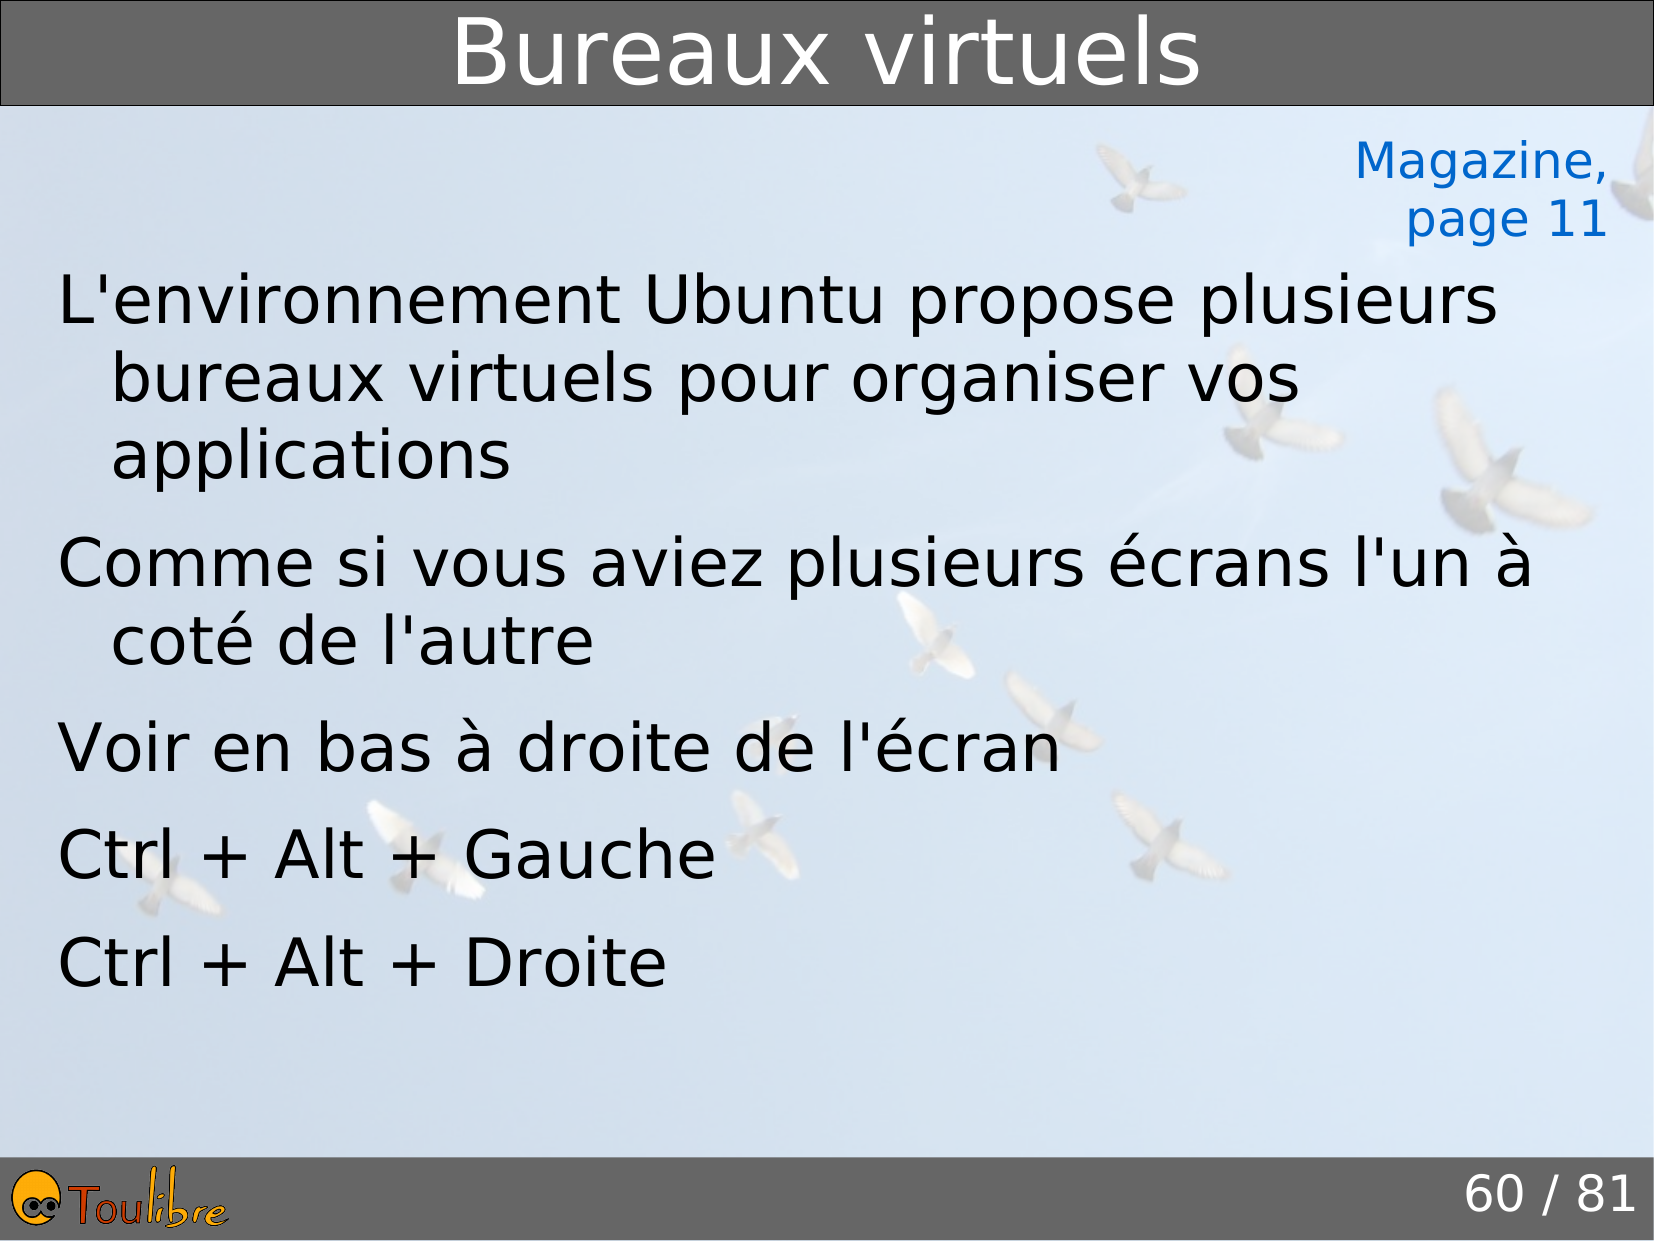

# Bureaux virtuels
Magazine, page 11
L'environnement Ubuntu propose plusieurs bureaux virtuels pour organiser vos applications
Comme si vous aviez plusieurs écrans l'un à coté de l'autre
Voir en bas à droite de l'écran
Ctrl + Alt + Gauche
Ctrl + Alt + Droite